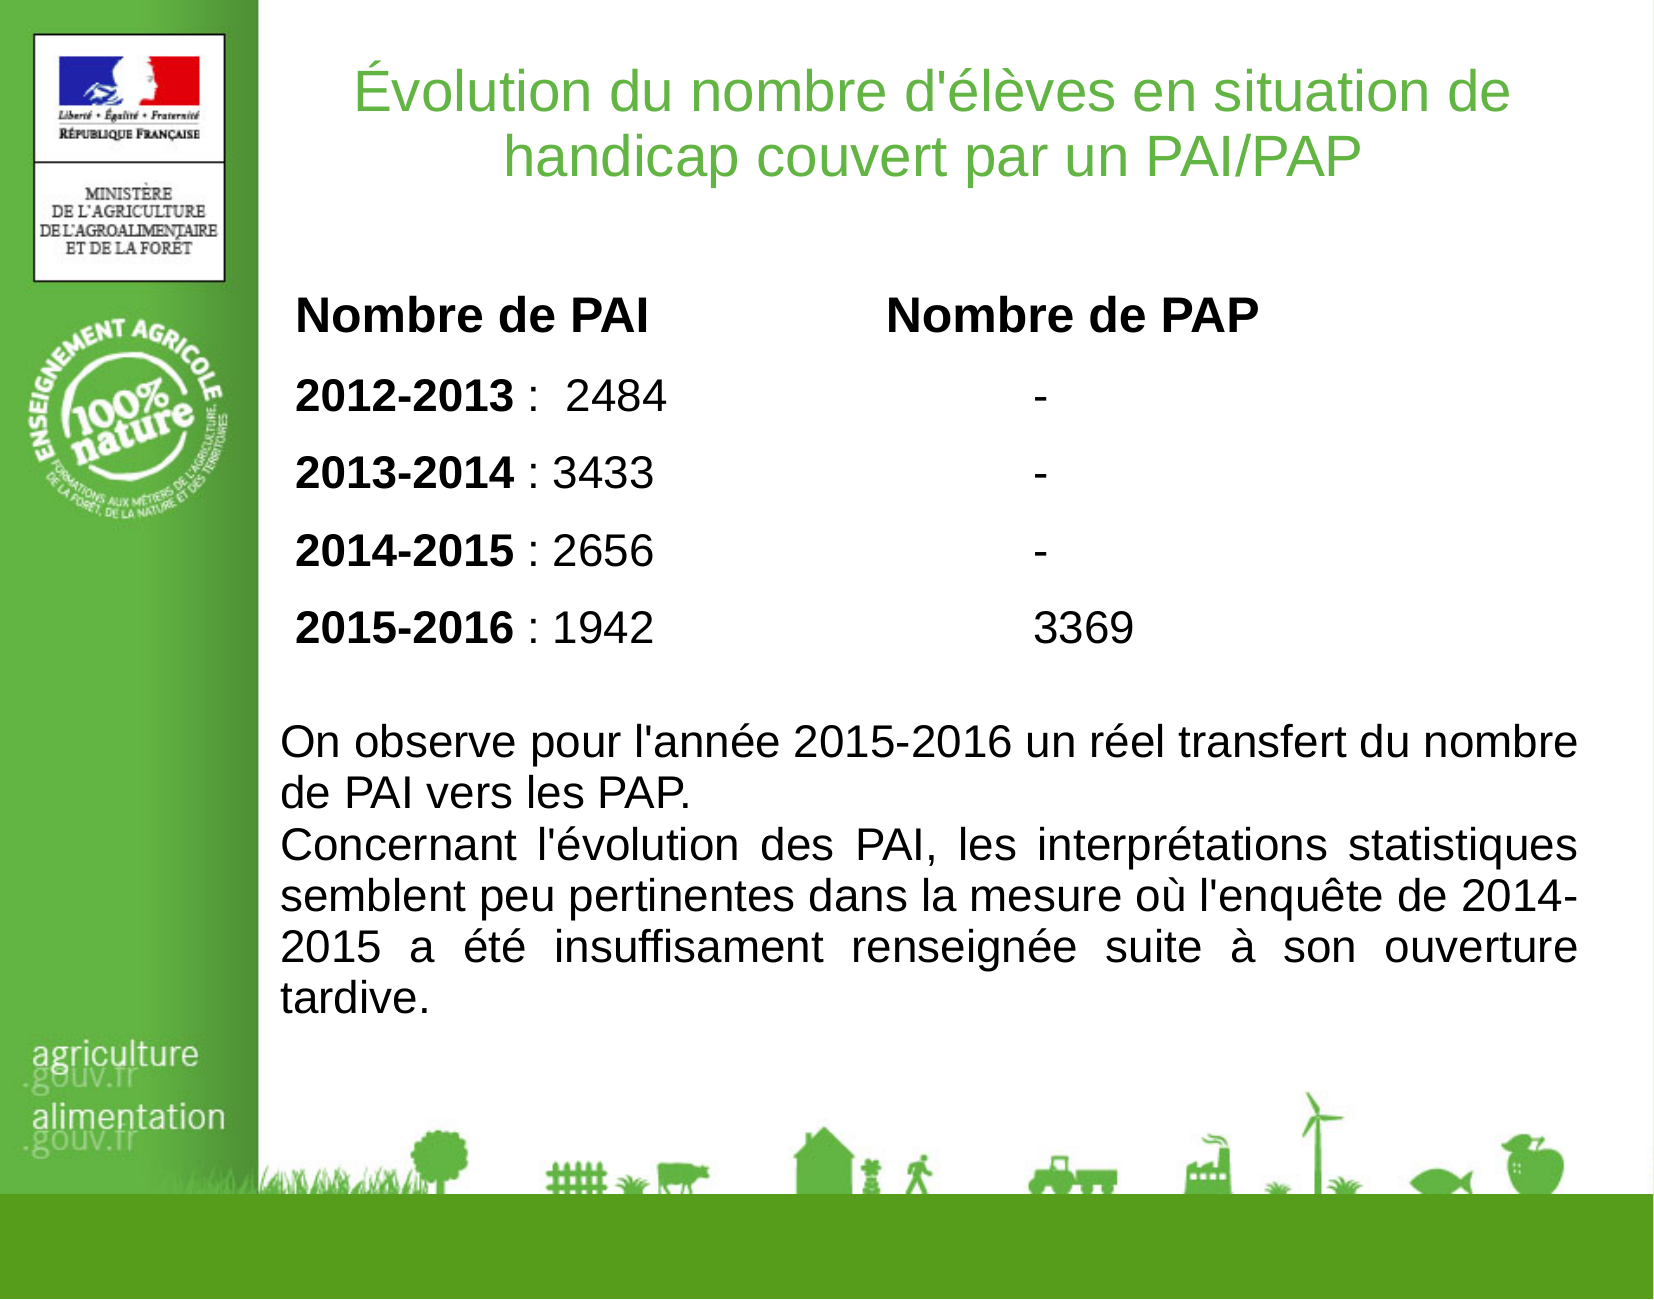

# Évolution du nombre d'élèves en situation de handicap couvert par un PAI/PAP
Nombre de PAI				Nombre de PAP
2012-2013 : 2484					-
2013-2014 : 3433						-
2014-2015 : 2656						-
2015-2016 : 1942						3369
On observe pour l'année 2015-2016 un réel transfert du nombre de PAI vers les PAP.
Concernant l'évolution des PAI, les interprétations statistiques semblent peu pertinentes dans la mesure où l'enquête de 2014-2015 a été insuffisament renseignée suite à son ouverture tardive.